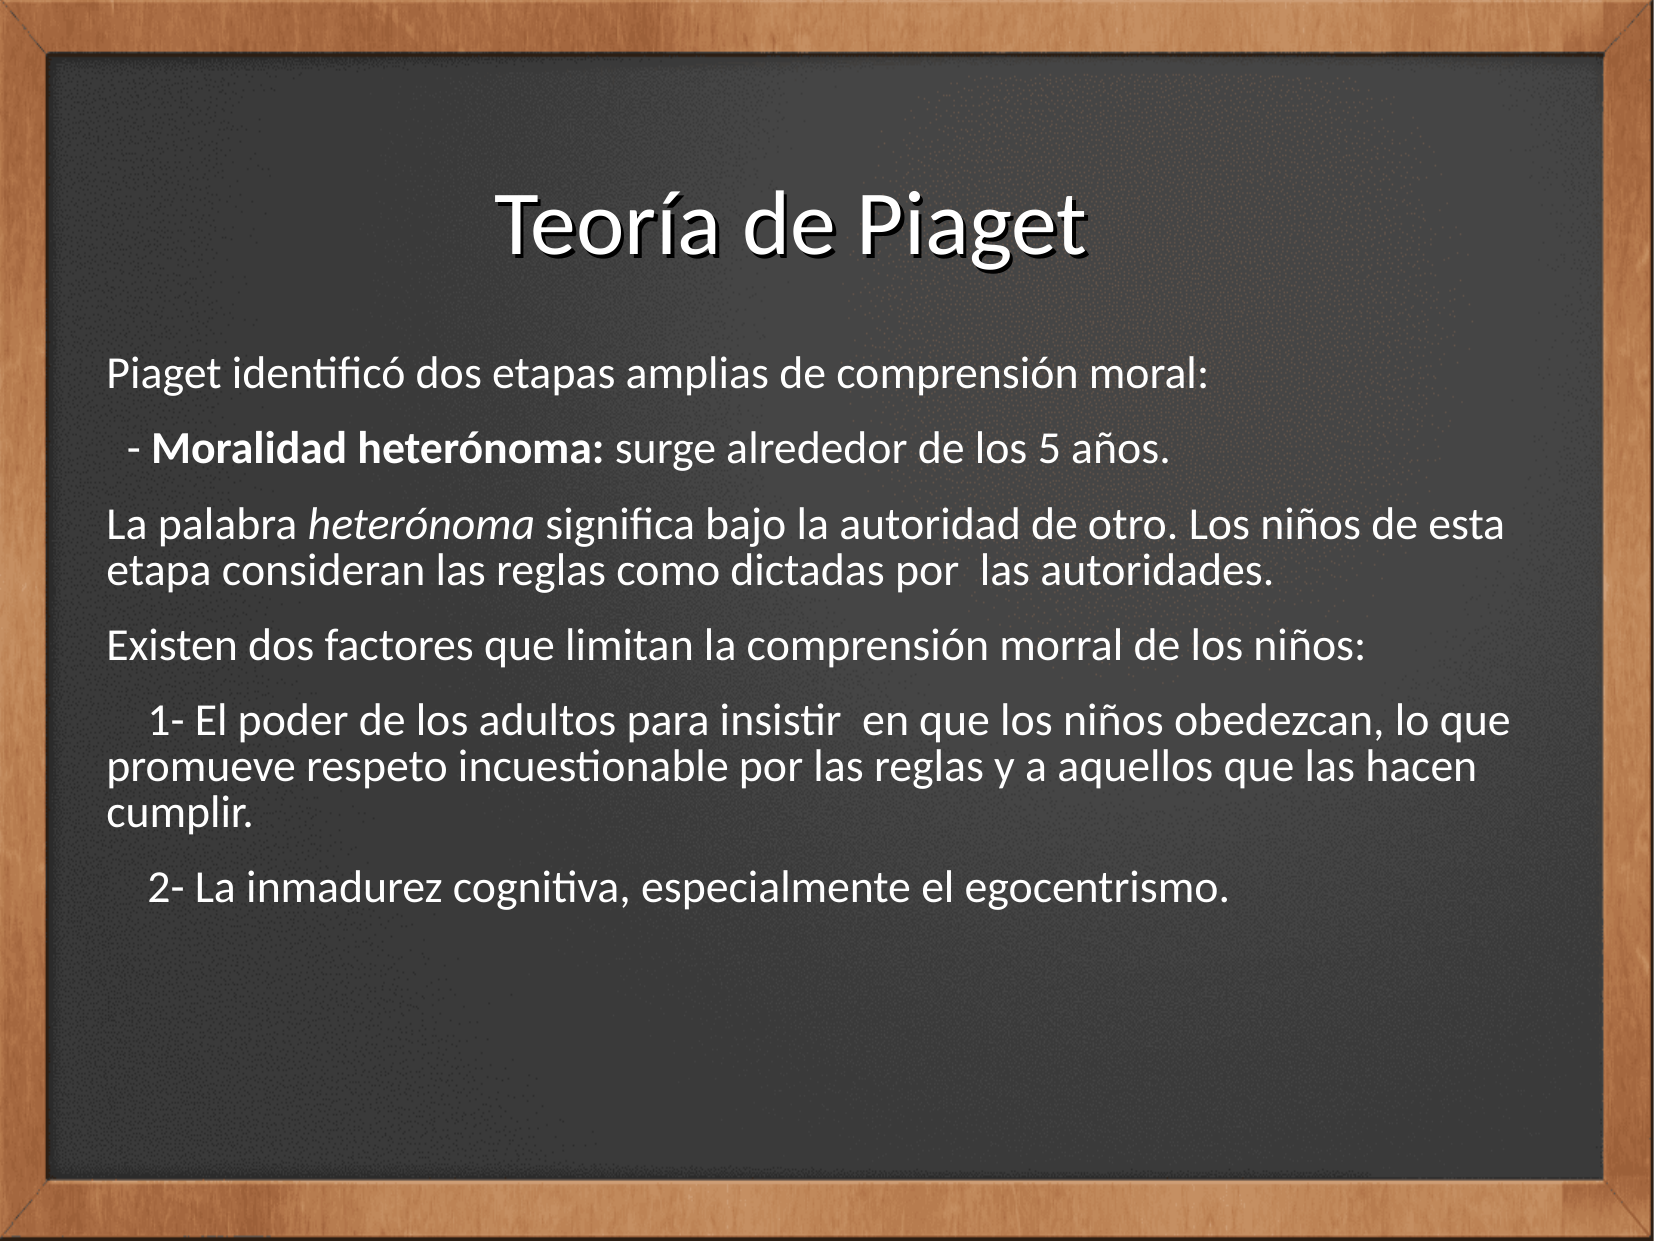

# Teoría de Piaget
Piaget identificó dos etapas amplias de comprensión moral:
 - Moralidad heterónoma: surge alrededor de los 5 años.
La palabra heterónoma significa bajo la autoridad de otro. Los niños de esta etapa consideran las reglas como dictadas por las autoridades.
Existen dos factores que limitan la comprensión morral de los niños:
 1- El poder de los adultos para insistir en que los niños obedezcan, lo que promueve respeto incuestionable por las reglas y a aquellos que las hacen cumplir.
 2- La inmadurez cognitiva, especialmente el egocentrismo.